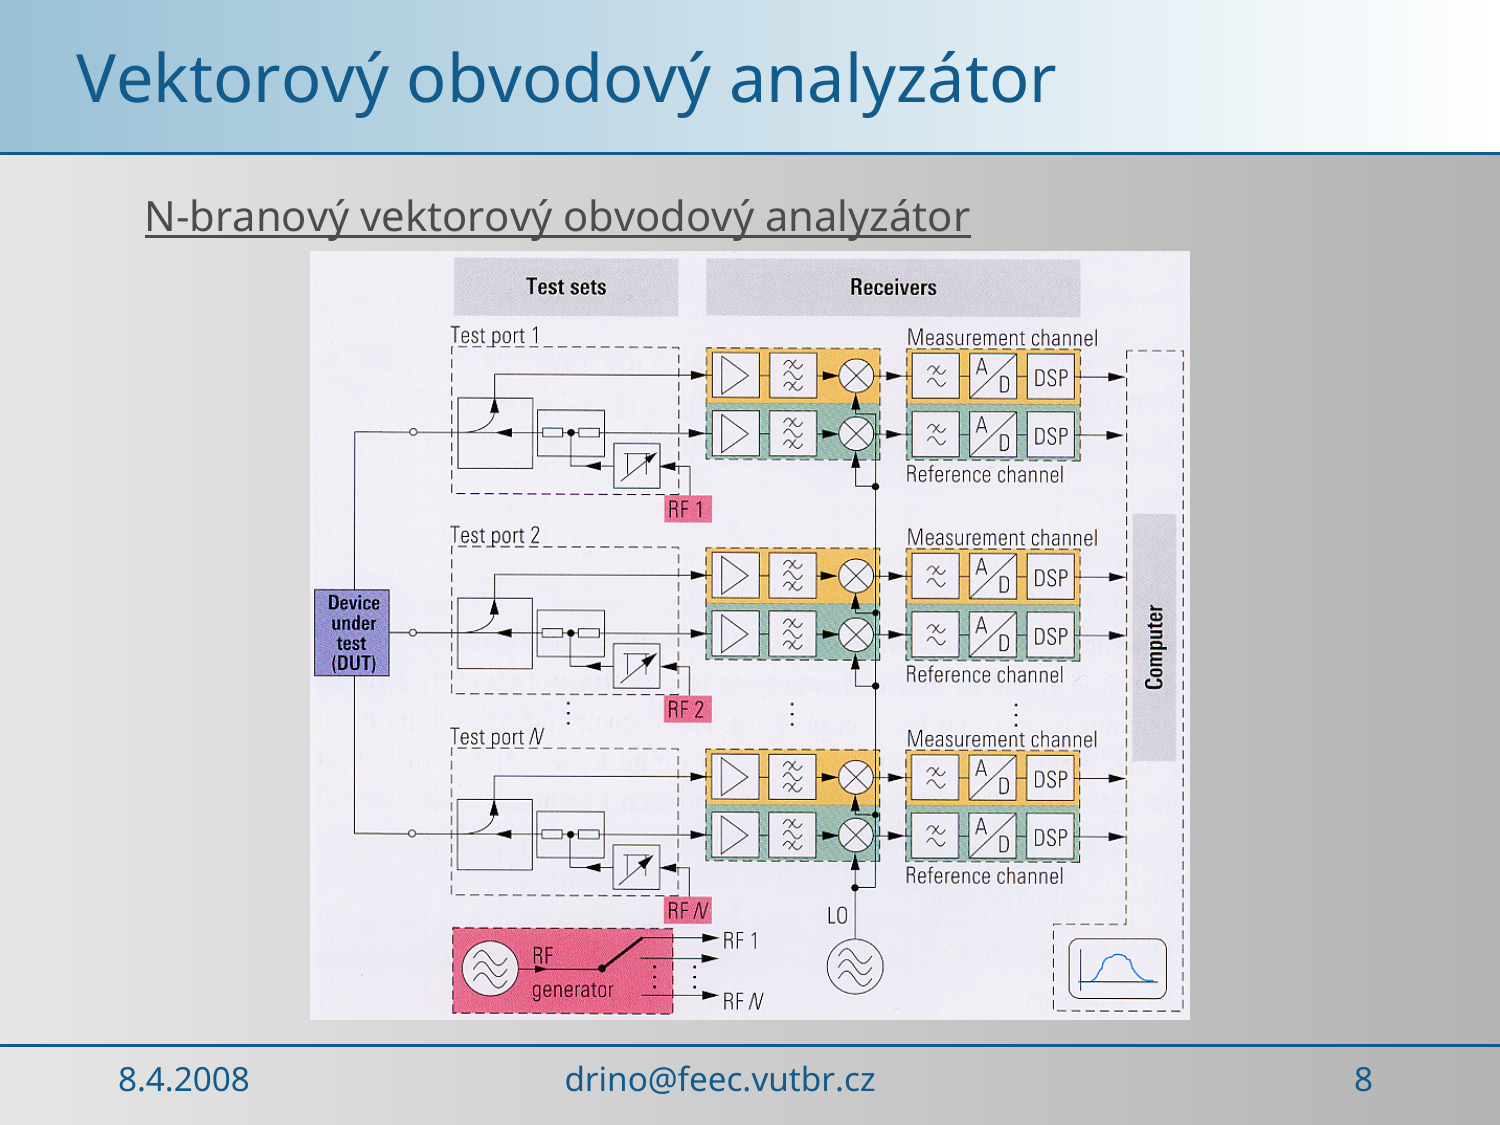

# Vektorový obvodový analyzátor
N-branový vektorový obvodový analyzátor
8.4.2008
drino@feec.vutbr.cz